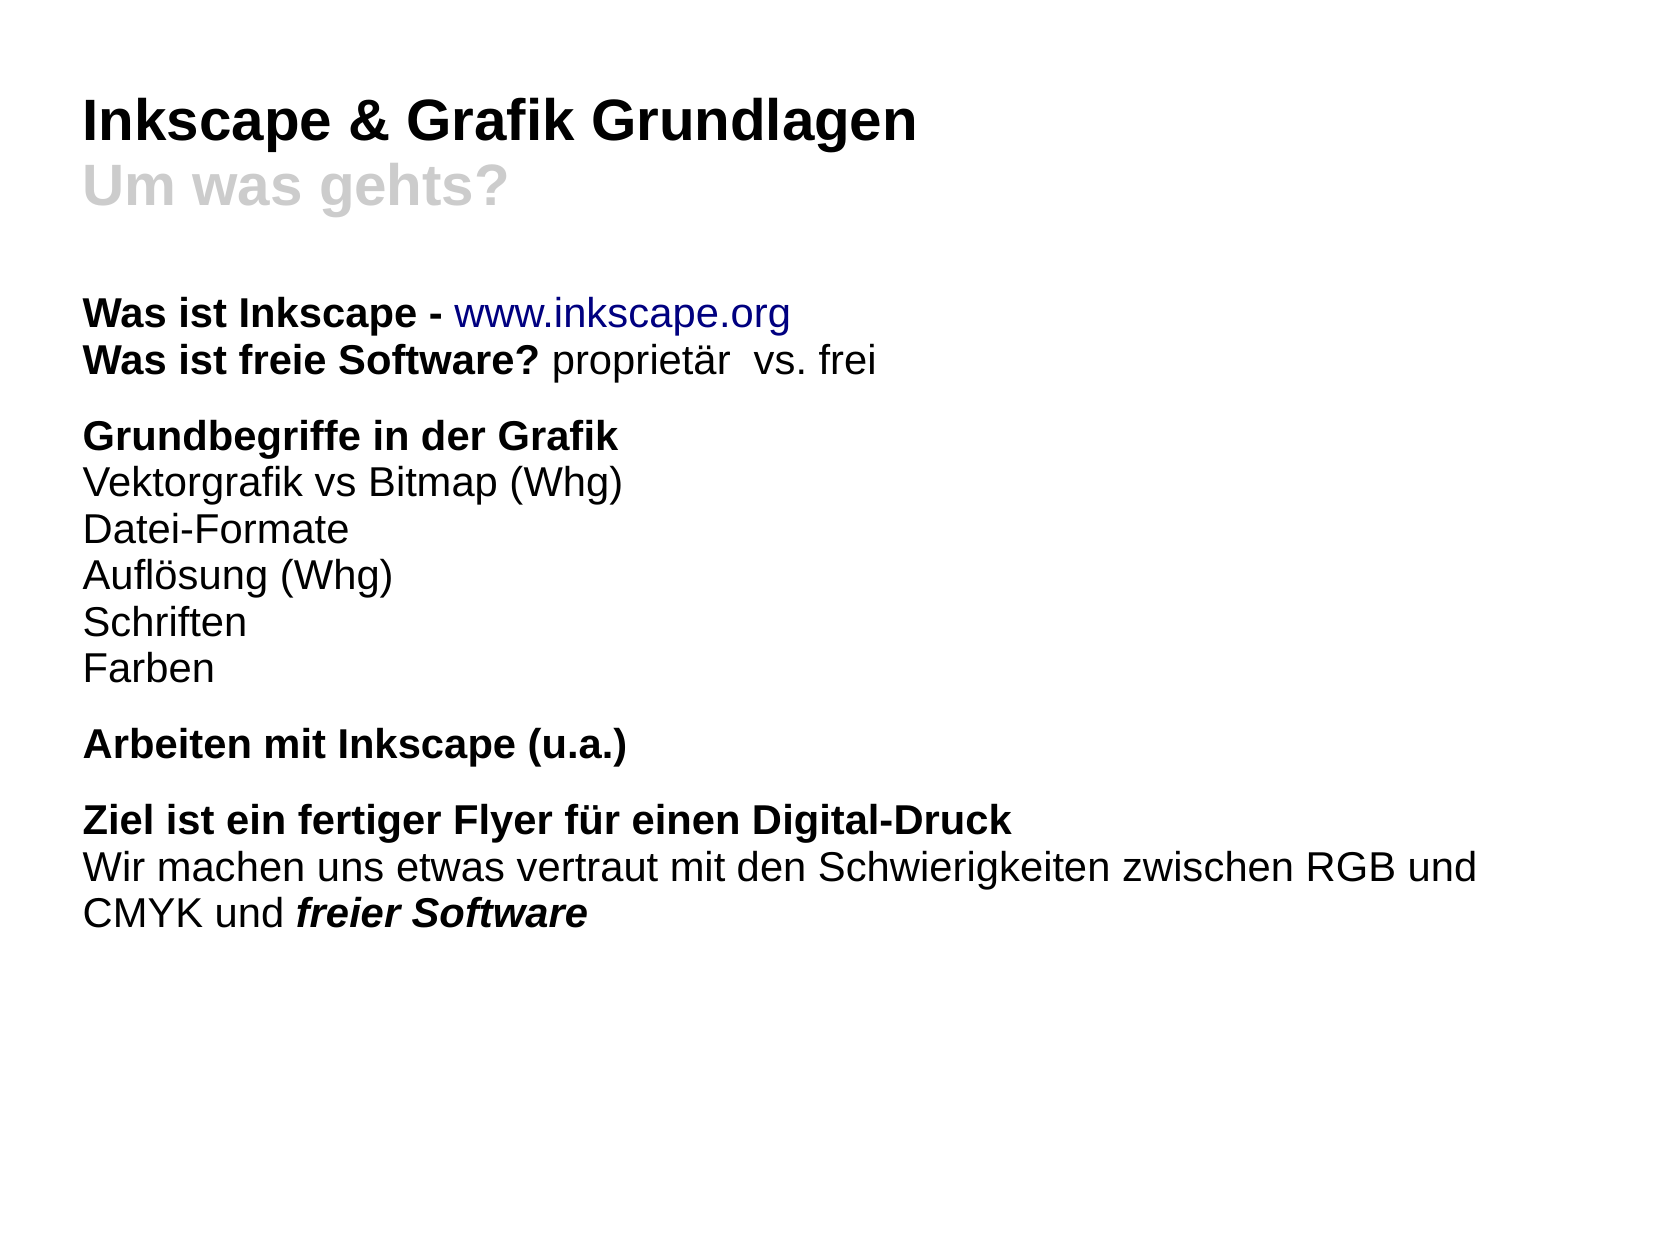

# Inkscape & Grafik Grundlagen Um was gehts?
Was ist Inkscape - www.inkscape.org
Was ist freie Software? proprietär vs. frei
Grundbegriffe in der Grafik
Vektorgrafik vs Bitmap (Whg)
Datei-Formate
Auflösung (Whg)
Schriften
Farben
Arbeiten mit Inkscape (u.a.)
Ziel ist ein fertiger Flyer für einen Digital-Druck
Wir machen uns etwas vertraut mit den Schwierigkeiten zwischen RGB und CMYK und freier Software